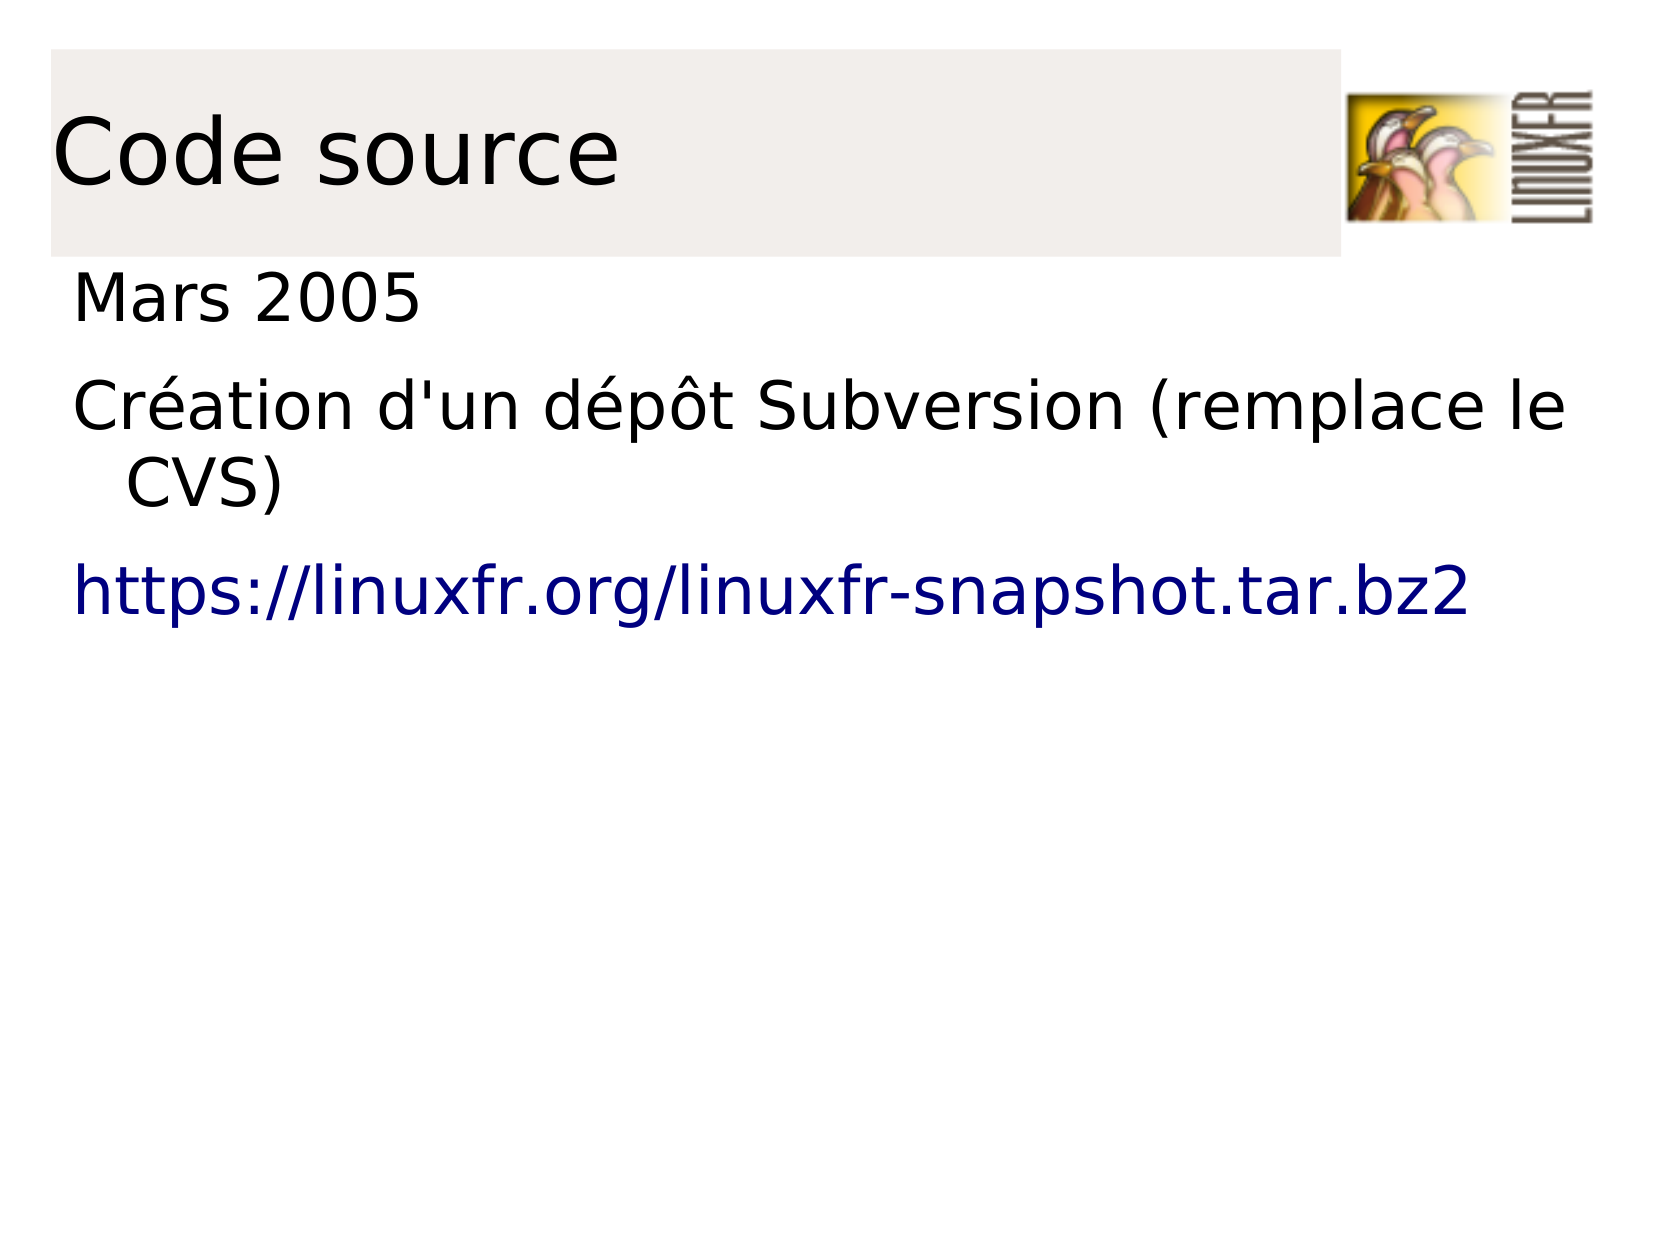

# Code source
Mars 2005
Création d'un dépôt Subversion (remplace le CVS)
https://linuxfr.org/linuxfr-snapshot.tar.bz2